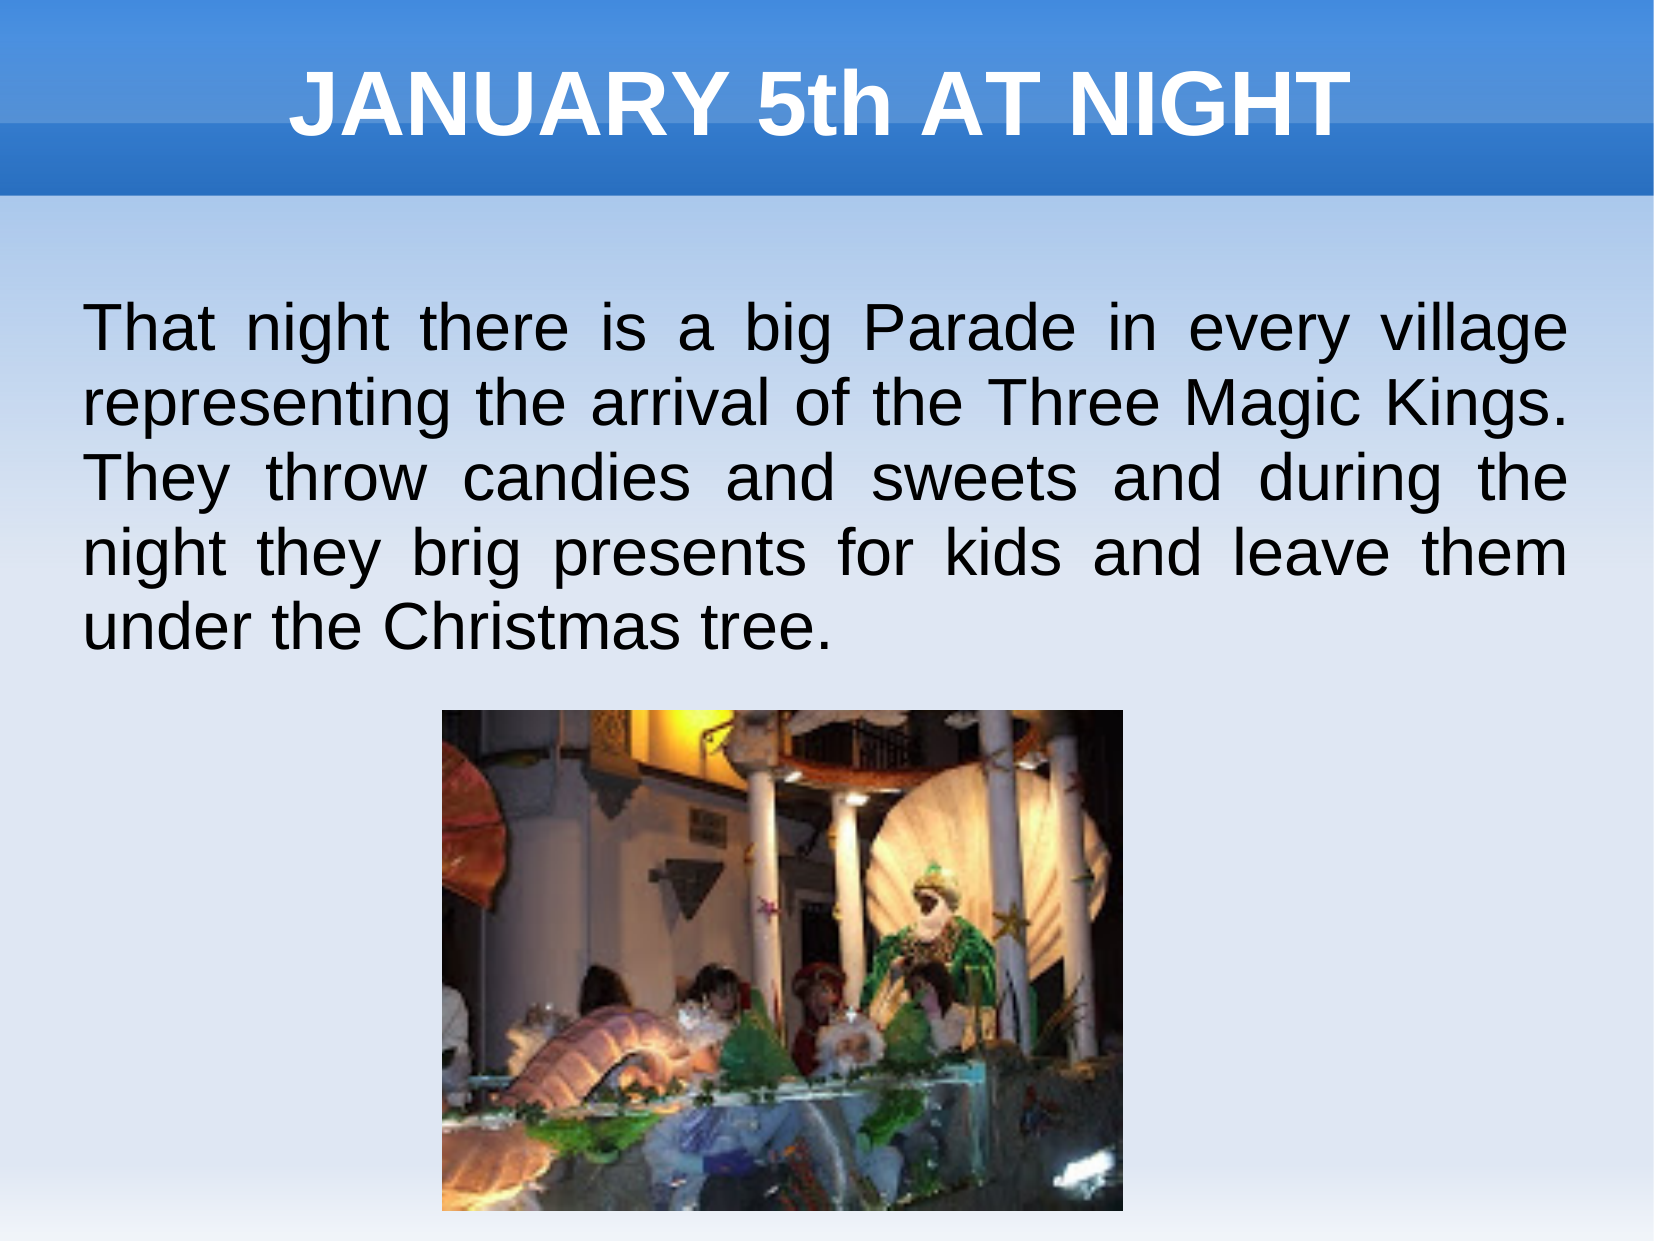

# JANUARY 5th AT NIGHT
That night there is a big Parade in every village representing the arrival of the Three Magic Kings. They throw candies and sweets and during the night they brig presents for kids and leave them under the Christmas tree.